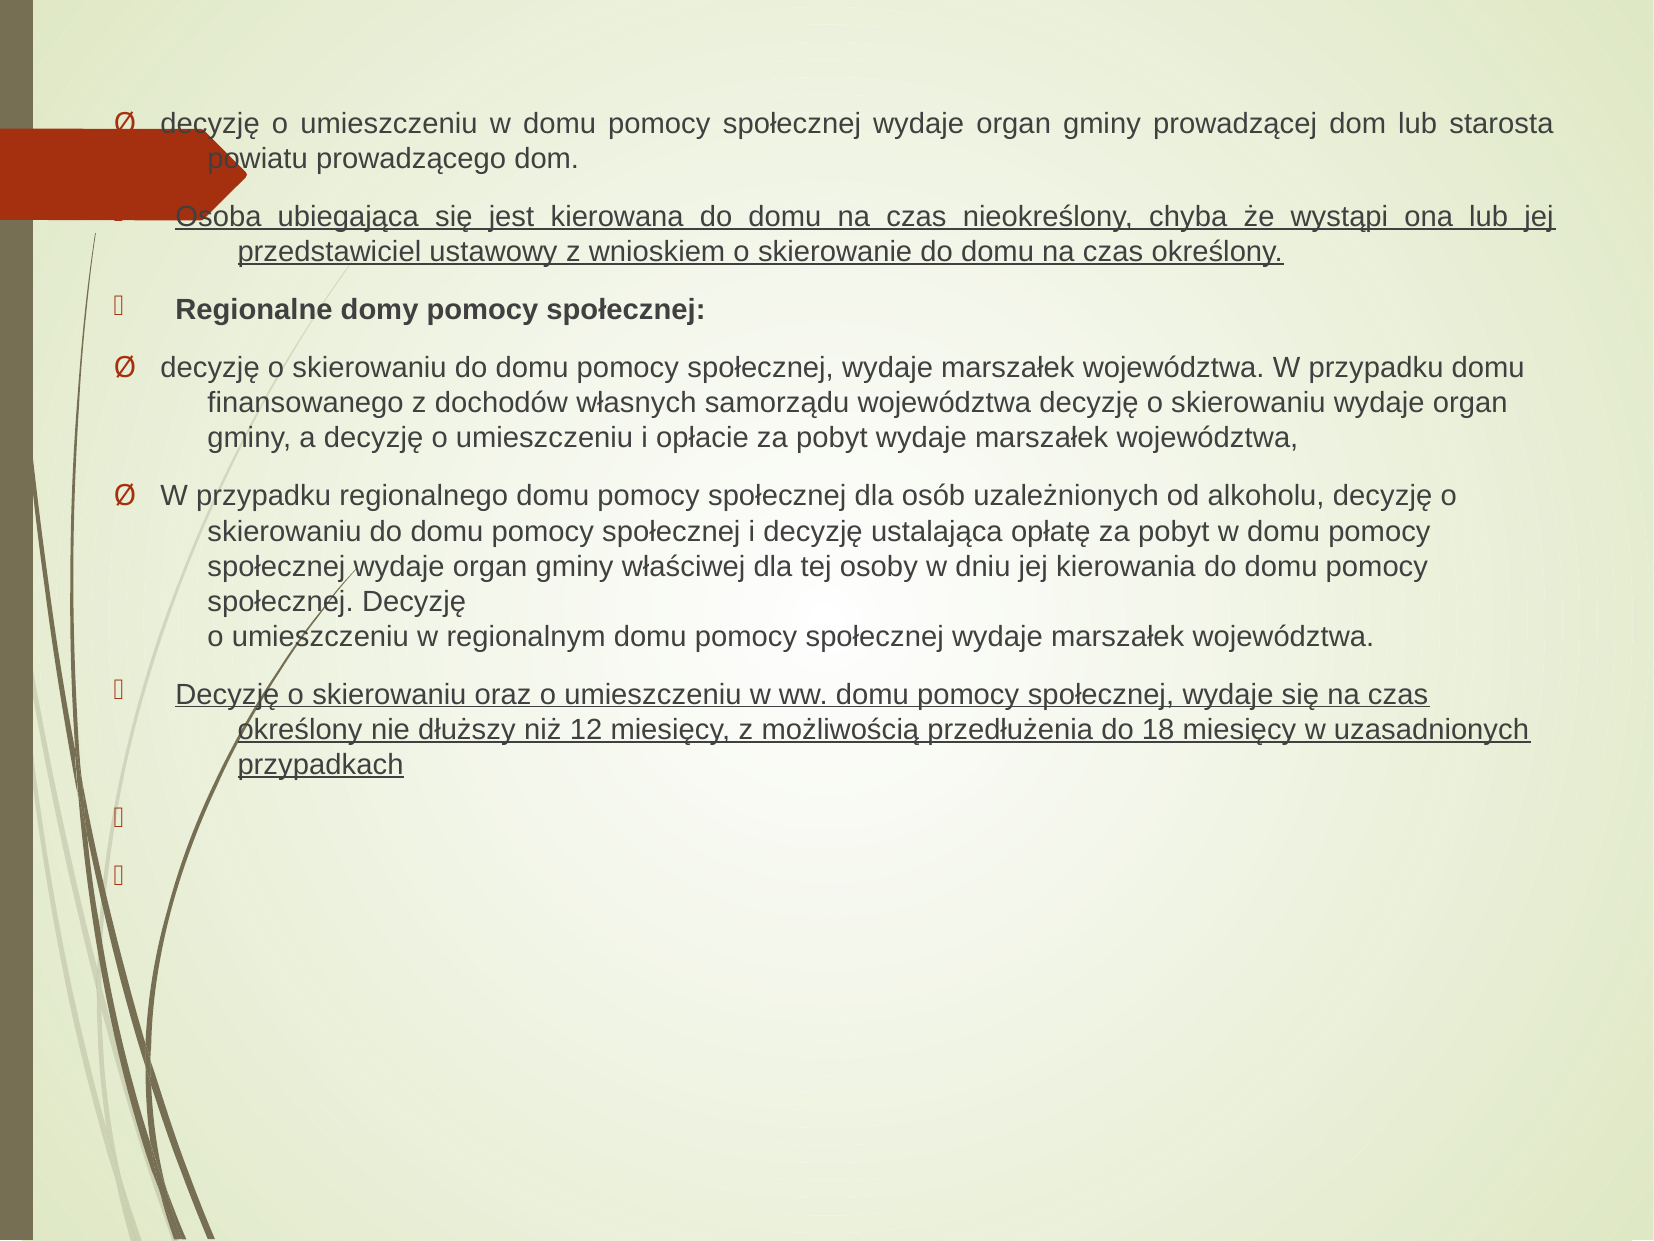

#
decyzję o umieszczeniu w domu pomocy społecznej wydaje organ gminy prowadzącej dom lub starosta powiatu prowadzącego dom.
Osoba ubiegająca się jest kierowana do domu na czas nieokreślony, chyba że wystąpi ona lub jej przedstawiciel ustawowy z wnioskiem o skierowanie do domu na czas określony.
Regionalne domy pomocy społecznej:
decyzję o skierowaniu do domu pomocy społecznej, wydaje marszałek województwa. W przypadku domu finansowanego z dochodów własnych samorządu województwa decyzję o skierowaniu wydaje organ gminy, a decyzję o umieszczeniu i opłacie za pobyt wydaje marszałek województwa,
W przypadku regionalnego domu pomocy społecznej dla osób uzależnionych od alkoholu, decyzję o skierowaniu do domu pomocy społecznej i decyzję ustalająca opłatę za pobyt w domu pomocy społecznej wydaje organ gminy właściwej dla tej osoby w dniu jej kierowania do domu pomocy społecznej. Decyzję
o umieszczeniu w regionalnym domu pomocy społecznej wydaje marszałek województwa.
Decyzję o skierowaniu oraz o umieszczeniu w ww. domu pomocy społecznej, wydaje się na czas określony nie dłuższy niż 12 miesięcy, z możliwością przedłużenia do 18 miesięcy w uzasadnionych przypadkach